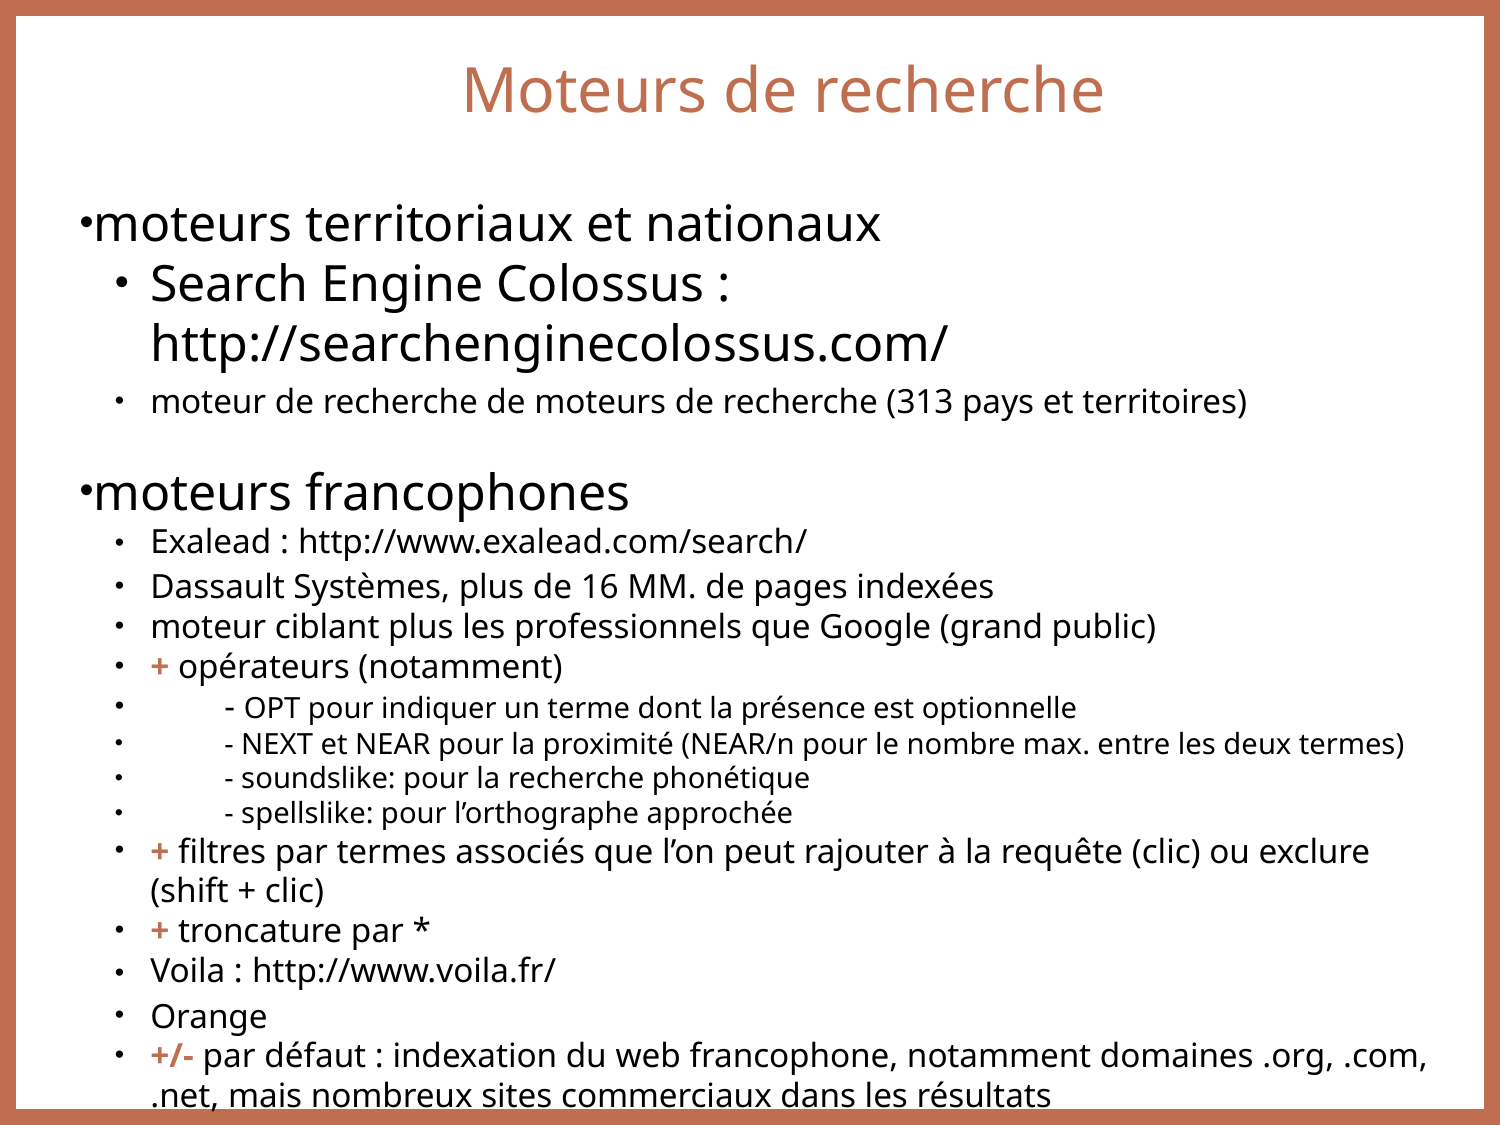

Moteurs de recherche
moteurs territoriaux et nationaux
Search Engine Colossus : http://searchenginecolossus.com/
moteur de recherche de moteurs de recherche (313 pays et territoires)
moteurs francophones
Exalead : http://www.exalead.com/search/
Dassault Systèmes, plus de 16 MM. de pages indexées
moteur ciblant plus les professionnels que Google (grand public)
+ opérateurs (notamment)
	- OPT pour indiquer un terme dont la présence est optionnelle
	- NEXT et NEAR pour la proximité (NEAR/n pour le nombre max. entre les deux termes)
	- soundslike: pour la recherche phonétique
	- spellslike: pour l’orthographe approchée
+ filtres par termes associés que l’on peut rajouter à la requête (clic) ou exclure (shift + clic)
+ troncature par *
Voila : http://www.voila.fr/
Orange
+/- par défaut : indexation du web francophone, notamment domaines .org, .com, .net, mais nombreux sites commerciaux dans les résultats